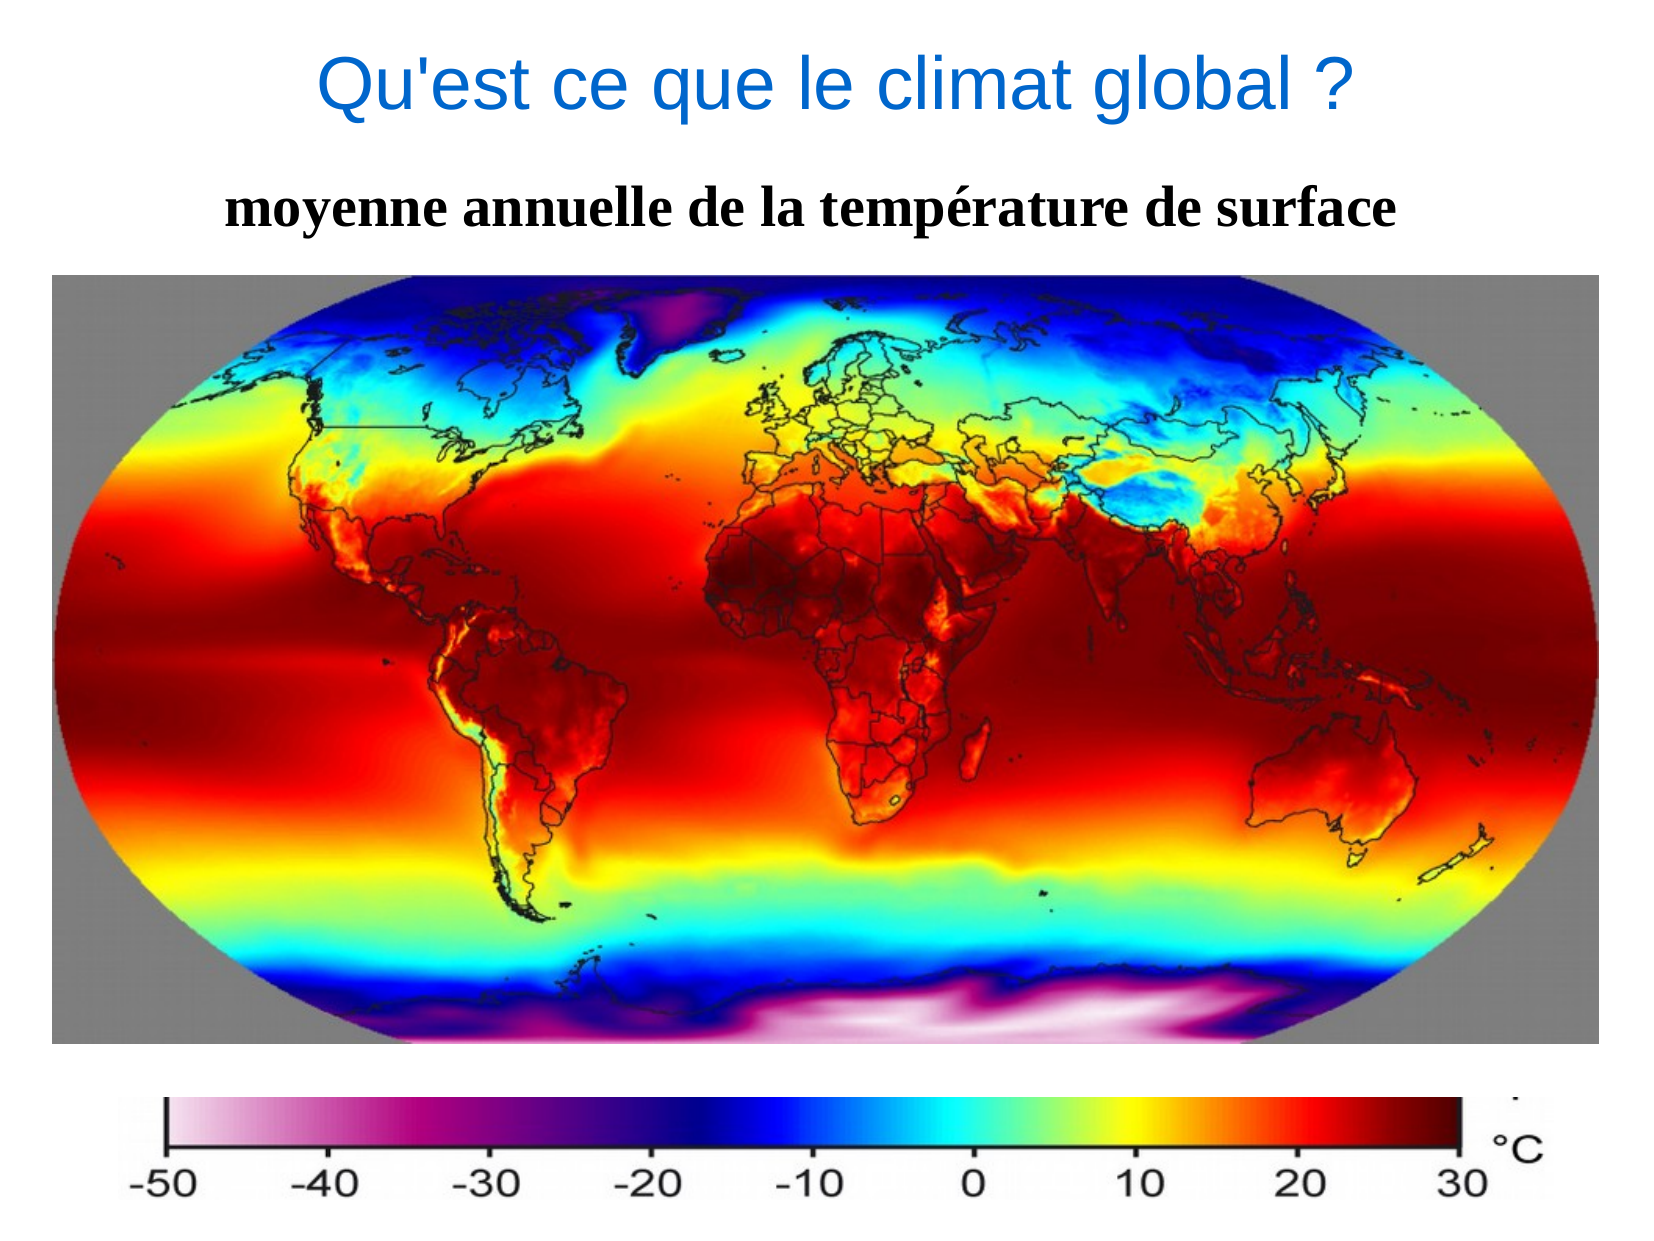

Qu'est ce que le climat global ?
moyenne annuelle de la température de surface